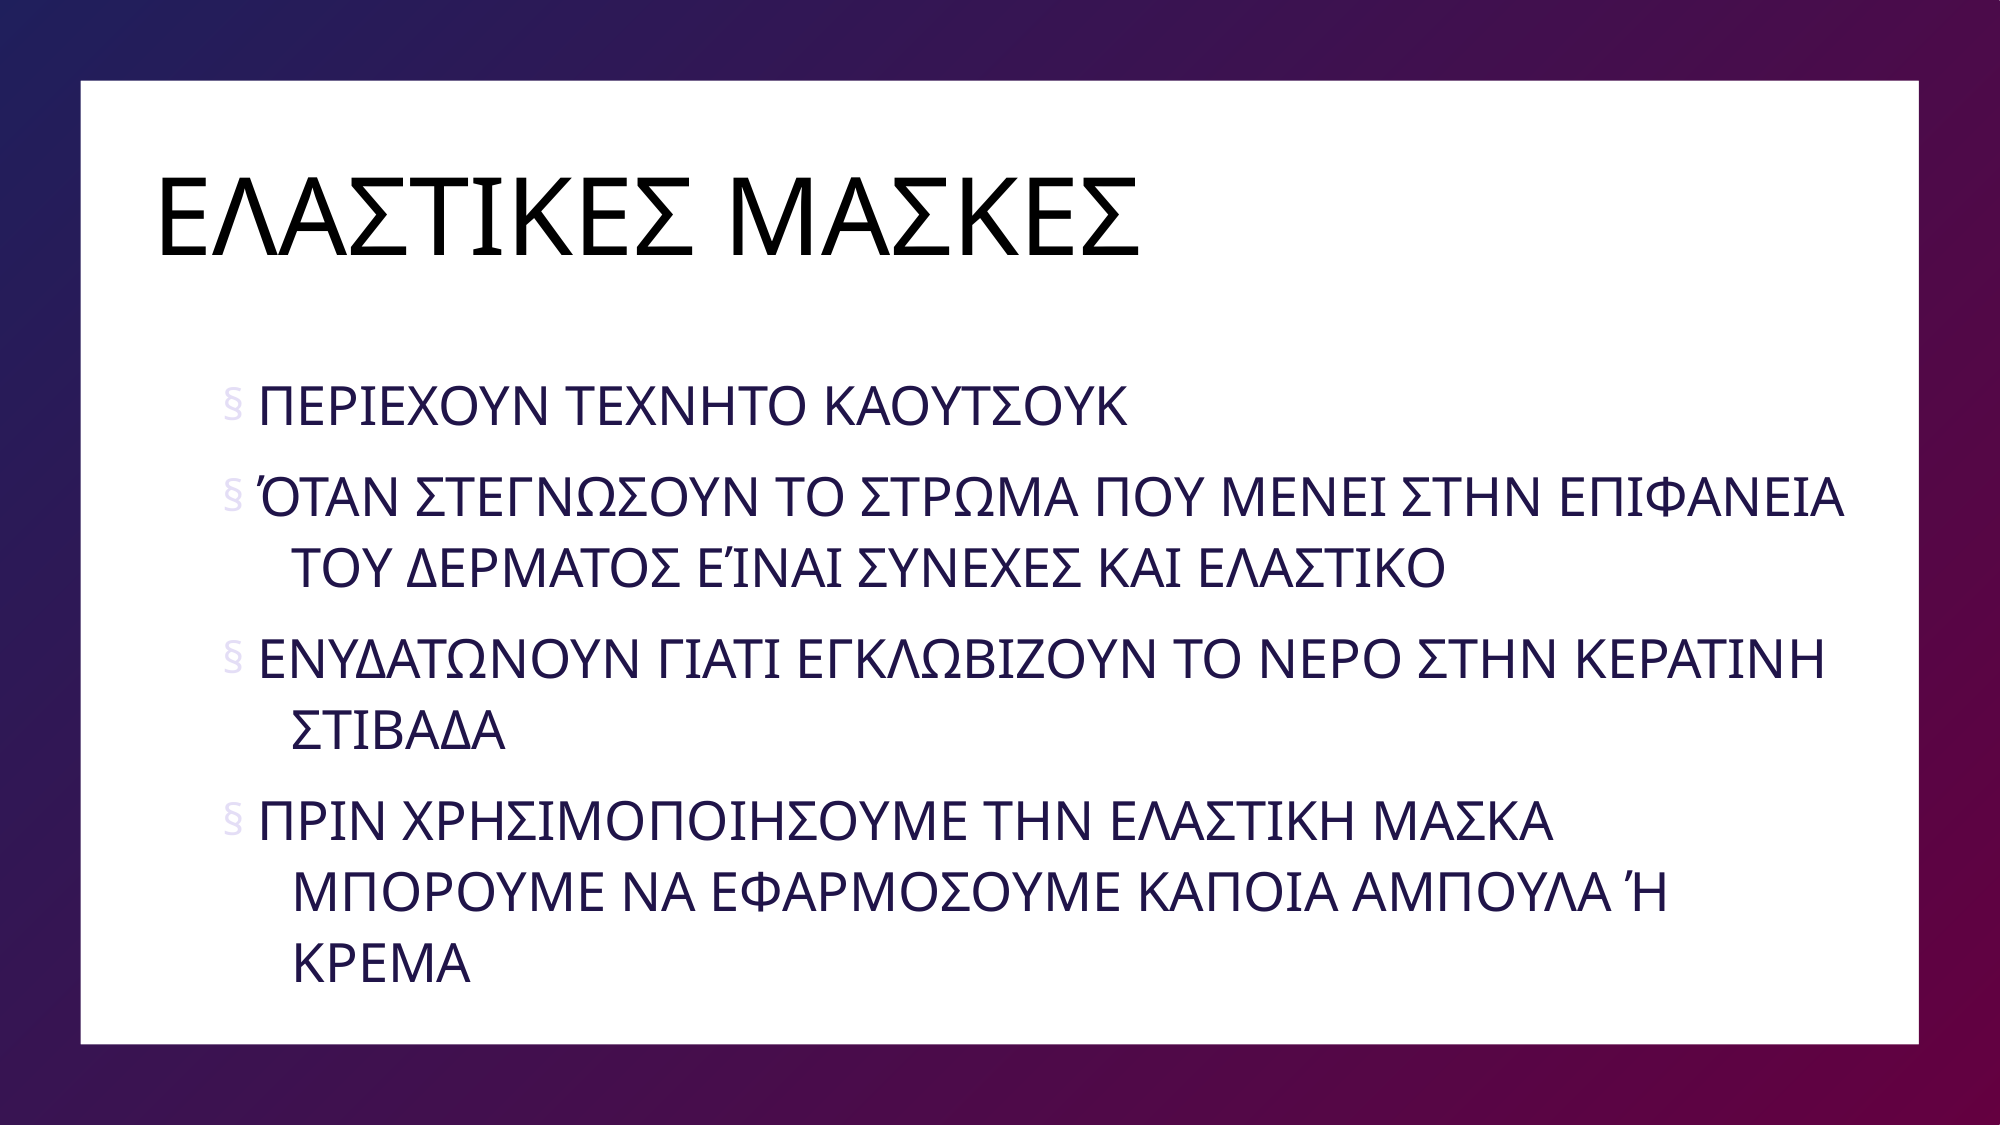

# ΕΛΑΣΤΙΚΕΣ ΜΑΣΚΕΣ
ΠΕΡΙΕΧΟΥΝ ΤΕΧΝΗΤΟ ΚΑΟΥΤΣΟΥΚ
ΌΤΑΝ ΣΤΕΓΝΩΣΟΥΝ ΤΟ ΣΤΡΩΜΑ ΠΟΥ ΜΕΝΕΙ ΣΤΗΝ ΕΠΙΦΑΝΕΙΑ ΤΟΥ ΔΕΡΜΑΤΟΣ ΕΊΝΑΙ ΣΥΝΕΧΕΣ ΚΑΙ ΕΛΑΣΤΙΚΟ
ΕΝΥΔΑΤΩΝΟΥΝ ΓΙΑΤΙ ΕΓΚΛΩΒΙΖΟΥΝ ΤΟ ΝΕΡΟ ΣΤΗΝ ΚΕΡΑΤΙΝΗ ΣΤΙΒΑΔΑ
ΠΡΙΝ ΧΡΗΣΙΜΟΠΟΙΗΣΟΥΜΕ ΤΗΝ ΕΛΑΣΤΙΚΗ ΜΑΣΚΑ ΜΠΟΡΟΥΜΕ ΝΑ ΕΦΑΡΜΟΣΟΥΜΕ ΚΑΠΟΙΑ ΑΜΠΟΥΛΑ Ή ΚΡΕΜΑ